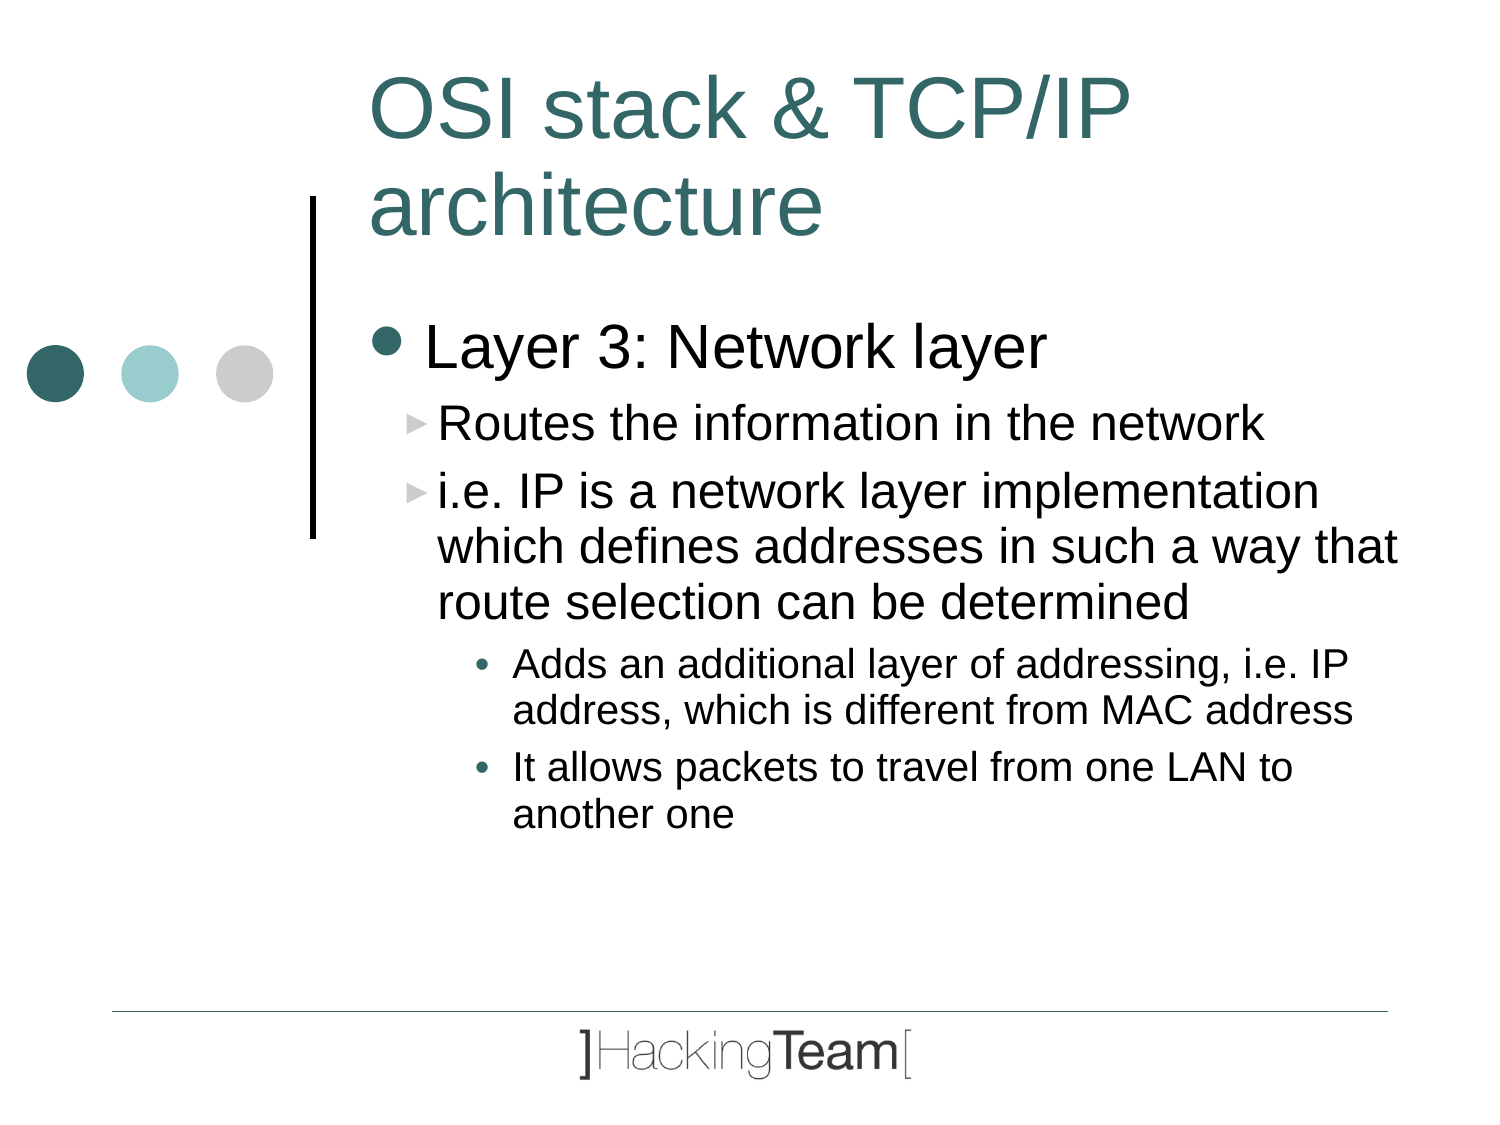

# OSI stack & TCP/IP architecture
Layer 3: Network layer
Routes the information in the network
i.e. IP is a network layer implementation which defines addresses in such a way that route selection can be determined
Adds an additional layer of addressing, i.e. IP address, which is different from MAC address
It allows packets to travel from one LAN to another one